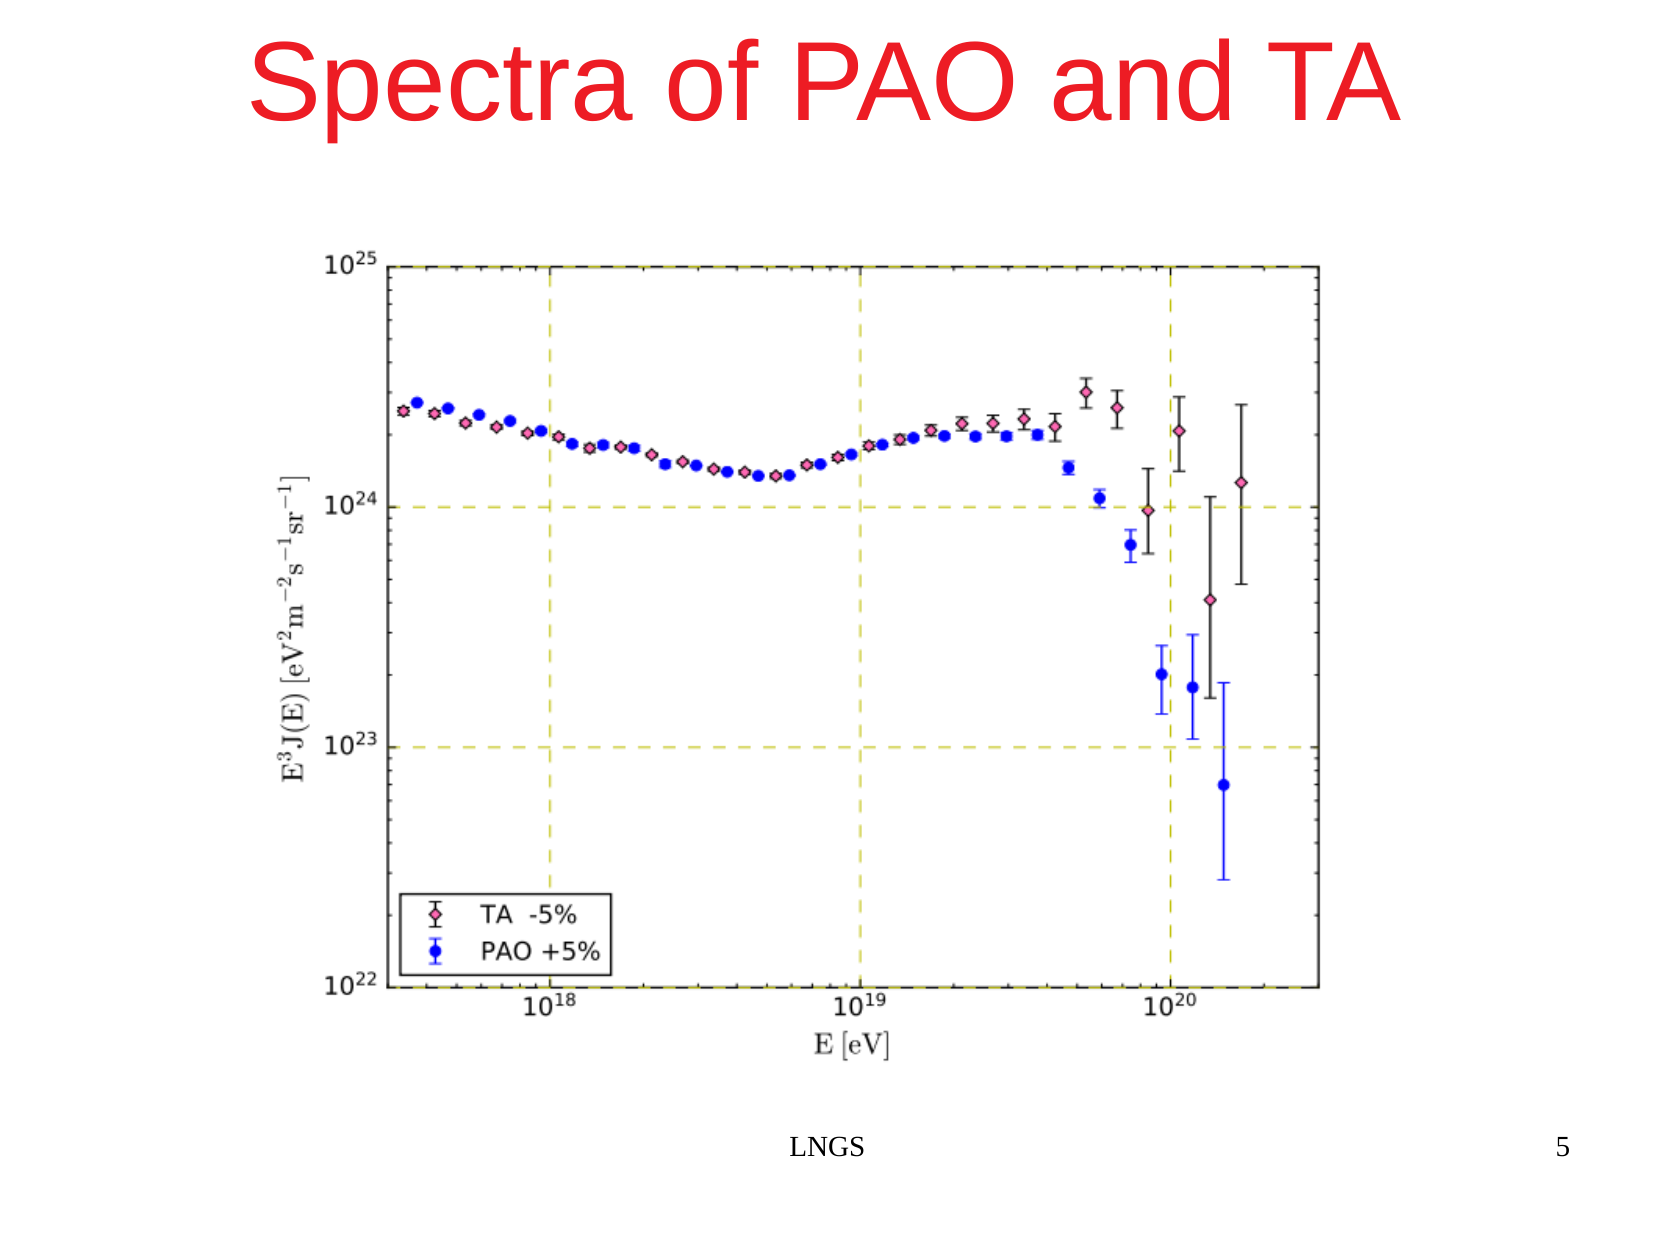

# Spectra of PAO and TA
LNGS
5